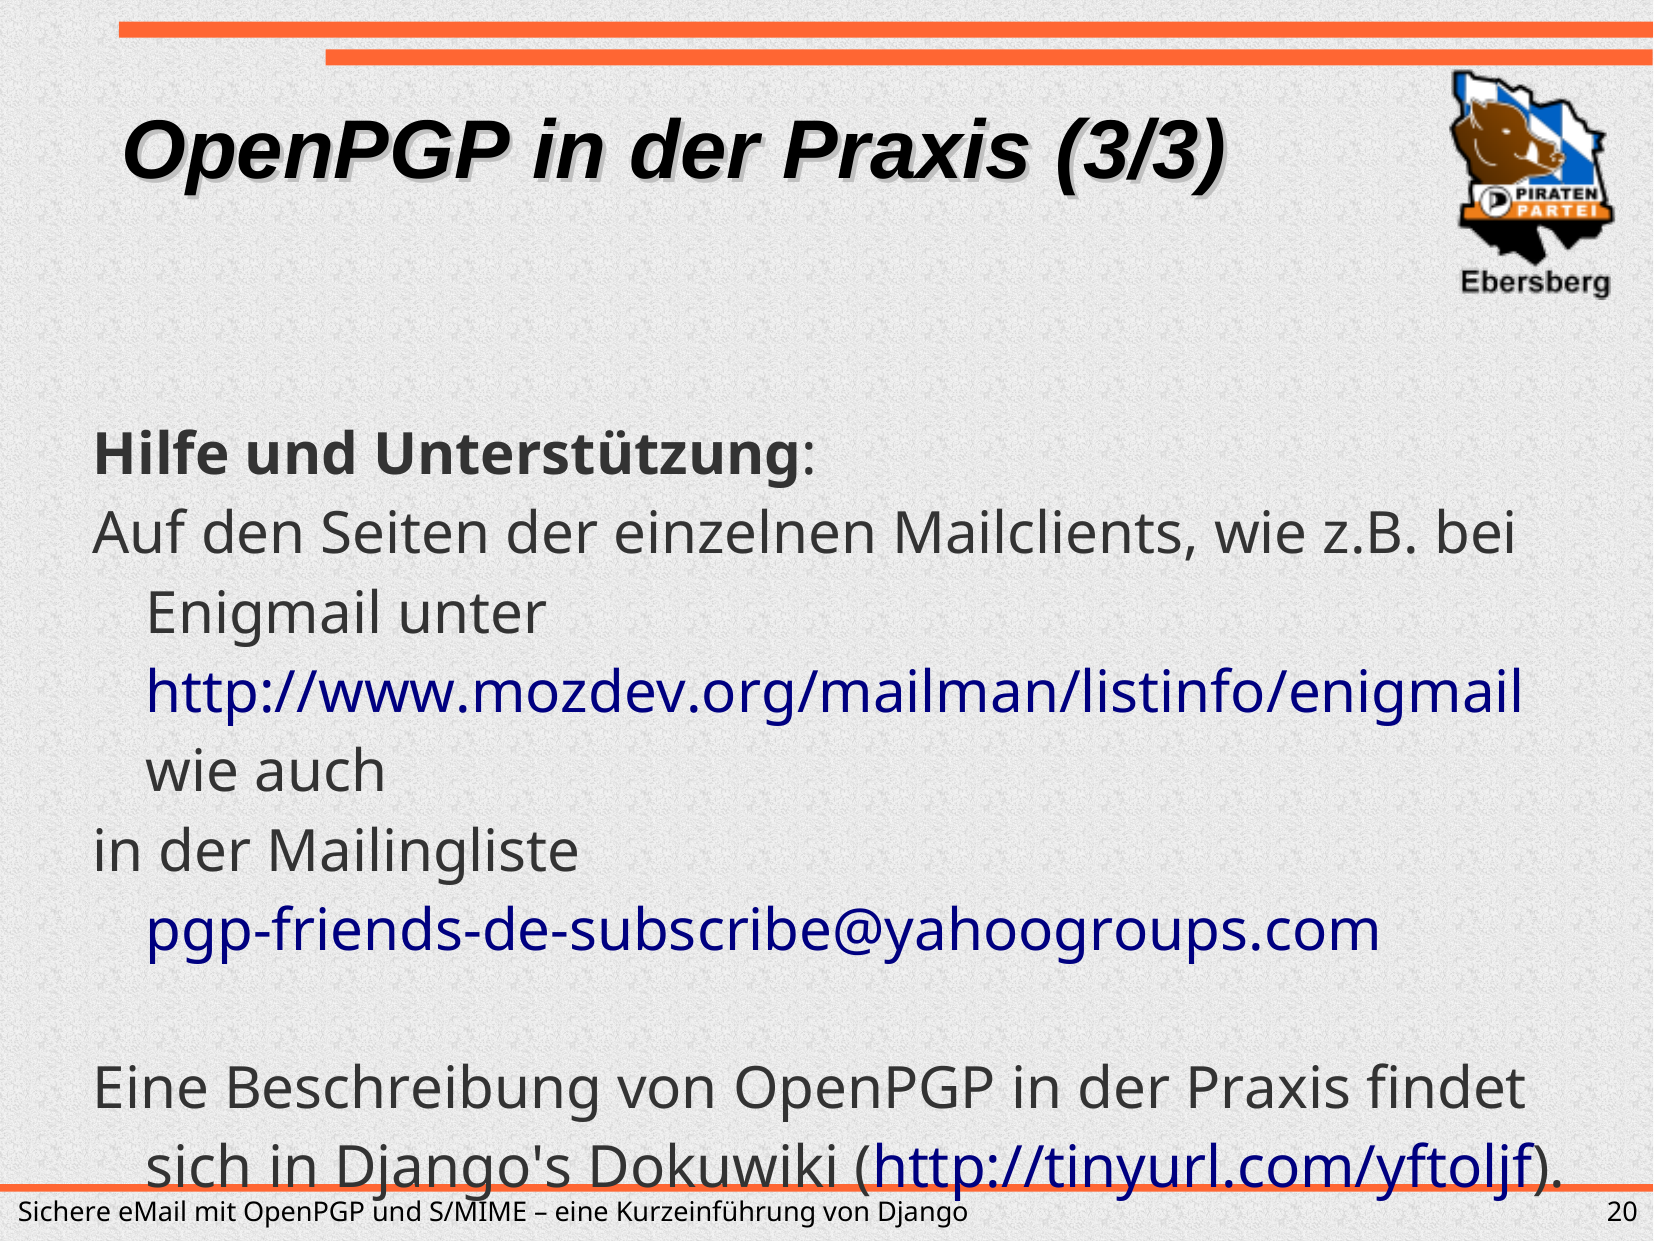

# OpenPGP in der Praxis (3/3)
Hilfe und Unterstützung:
Auf den Seiten der einzelnen Mailclients, wie z.B. bei Enigmail unter http://www.mozdev.org/mailman/listinfo/enigmail wie auch
in der Mailingliste pgp-friends-de-subscribe@yahoogroups.com
Eine Beschreibung von OpenPGP in der Praxis findet sich in Django's Dokuwiki (http://tinyurl.com/yftoljf).